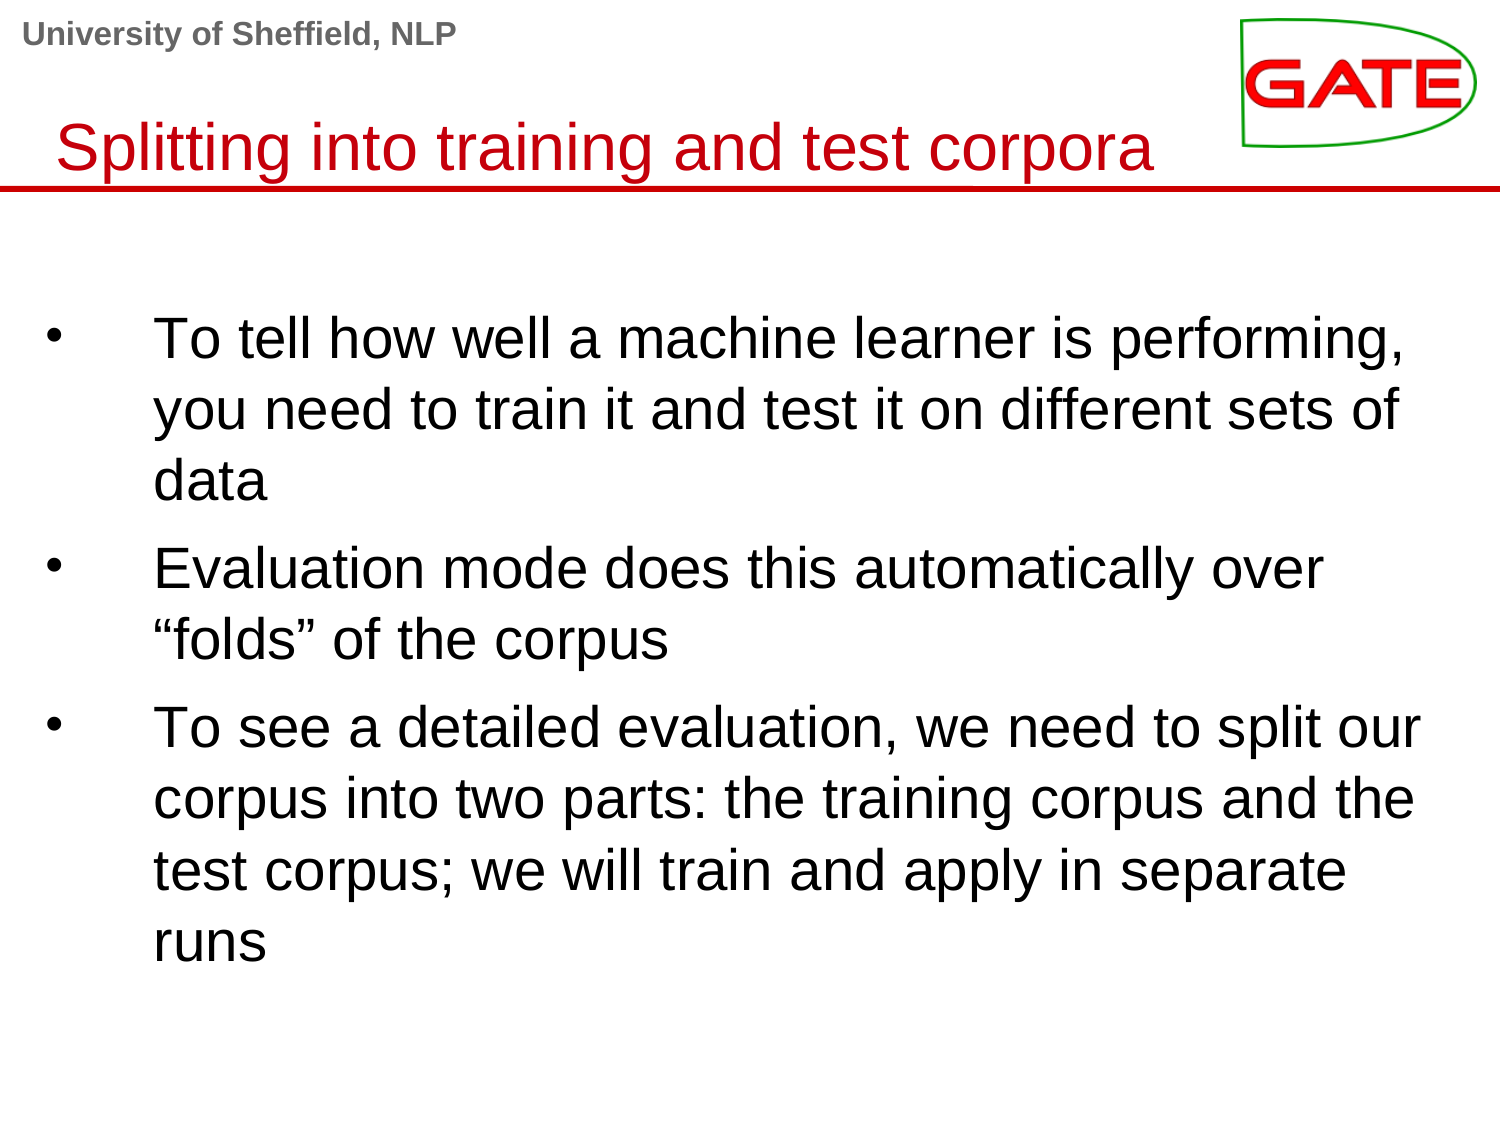

# Splitting into training and test corpora
To tell how well a machine learner is performing, you need to train it and test it on different sets of data
Evaluation mode does this automatically over “folds” of the corpus
To see a detailed evaluation, we need to split our corpus into two parts: the training corpus and the test corpus; we will train and apply in separate runs